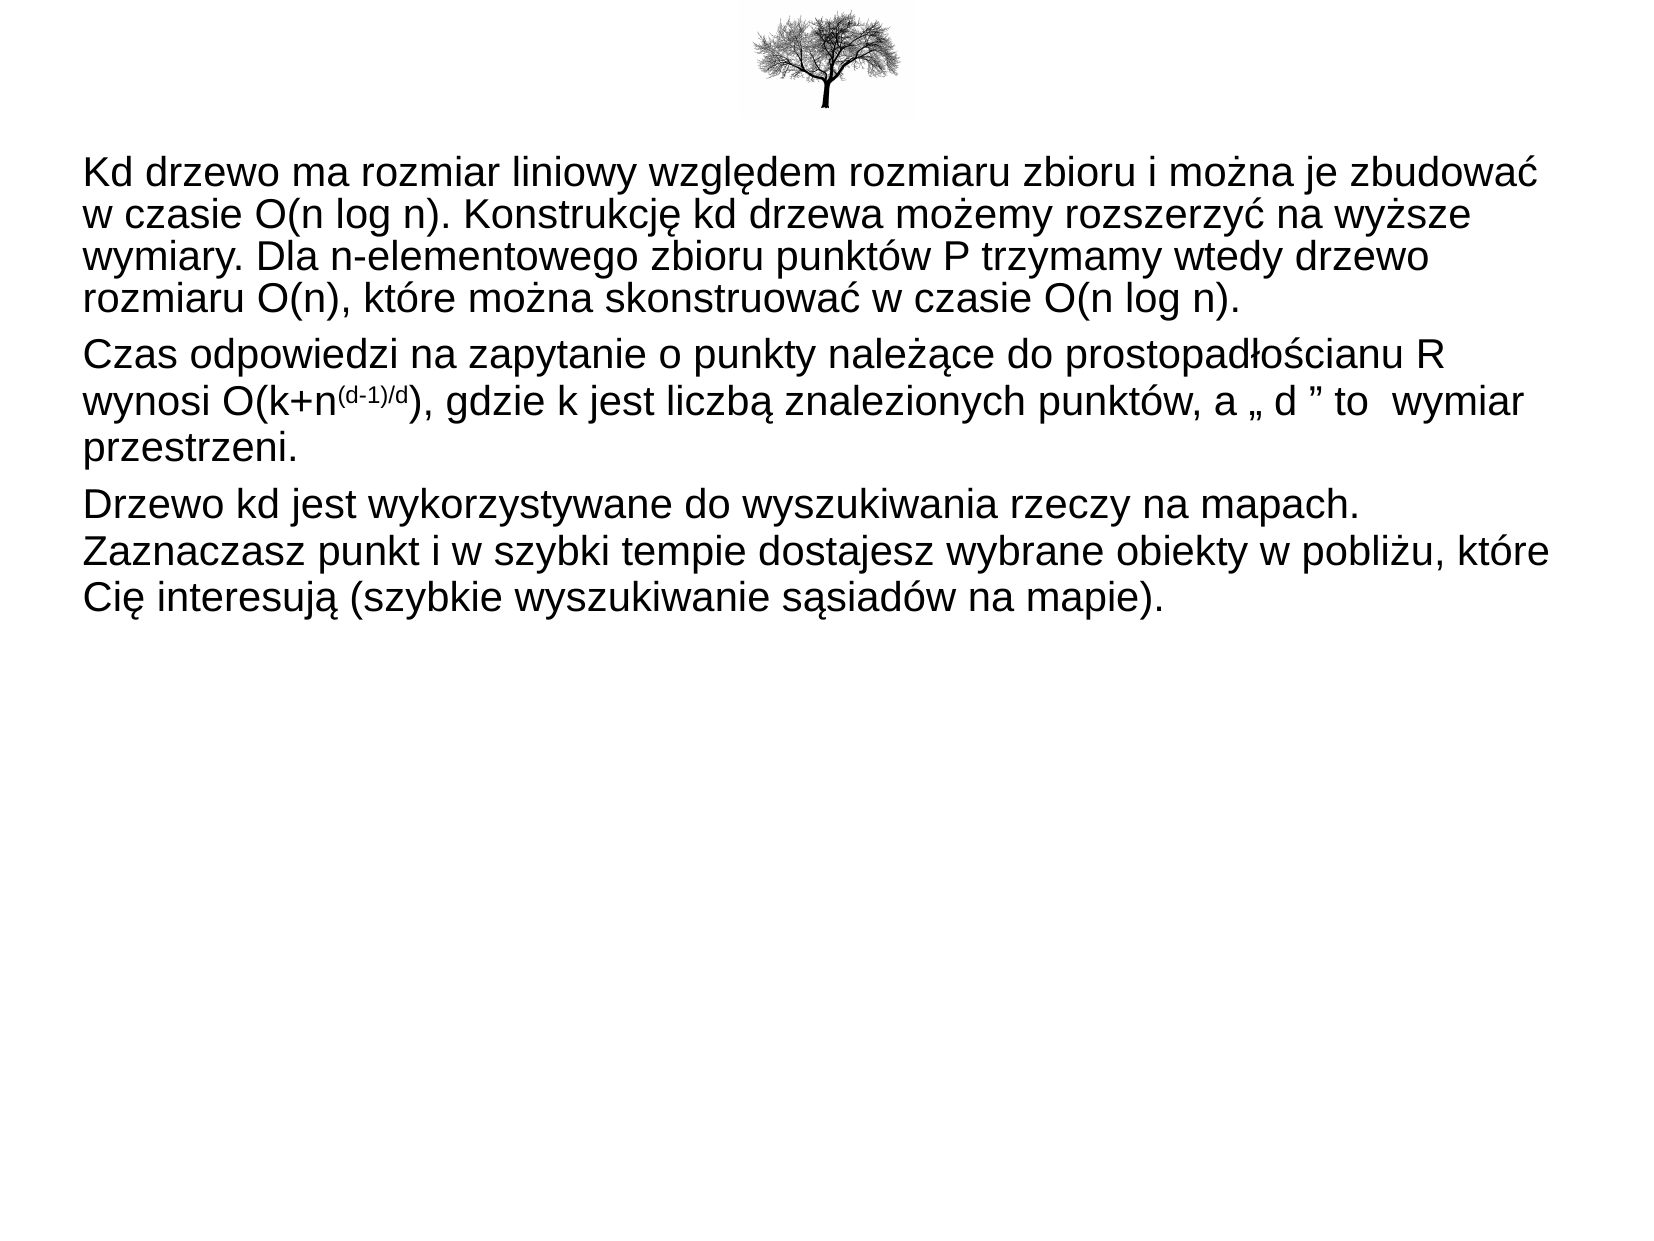

# Kd drzewo ma rozmiar liniowy względem rozmiaru zbioru i można je zbudować w czasie O(n log n). Konstrukcję kd drzewa możemy rozszerzyć na wyższe wymiary. Dla n-elementowego zbioru punktów P trzymamy wtedy drzewo rozmiaru O(n), które można skonstruować w czasie O(n log n).
Czas odpowiedzi na zapytanie o punkty należące do prostopadłościanu R wynosi O(k+n(d-1)/d), gdzie k jest liczbą znalezionych punktów, a „ d ” to wymiar przestrzeni.
Drzewo kd jest wykorzystywane do wyszukiwania rzeczy na mapach. Zaznaczasz punkt i w szybki tempie dostajesz wybrane obiekty w pobliżu, które Cię interesują (szybkie wyszukiwanie sąsiadów na mapie).